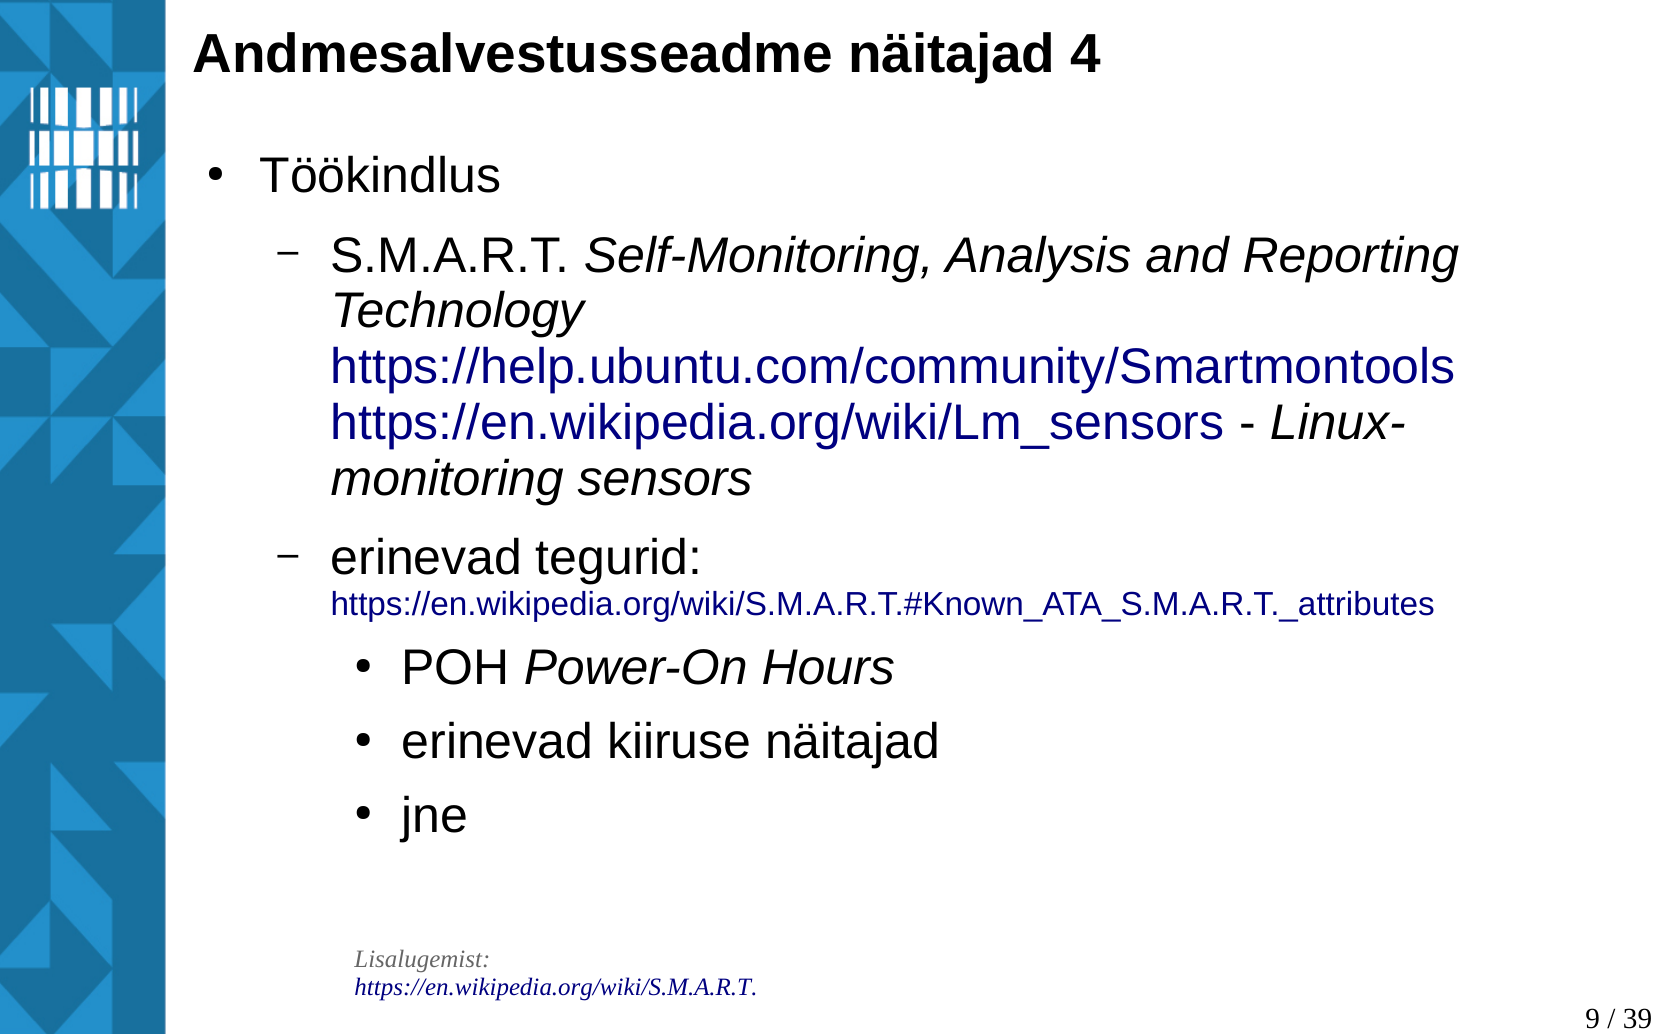

# Andmesalvestusseadme näitajad 4
Töökindlus
S.M.A.R.T. Self-Monitoring, Analysis and Reporting Technology
https://help.ubuntu.com/community/Smartmontools
https://en.wikipedia.org/wiki/Lm_sensors - Linux-monitoring sensors
erinevad tegurid:
https://en.wikipedia.org/wiki/S.M.A.R.T.#Known_ATA_S.M.A.R.T._attributes
POH Power-On Hours
erinevad kiiruse näitajad
jne
Lisalugemist:
https://en.wikipedia.org/wiki/S.M.A.R.T.
9